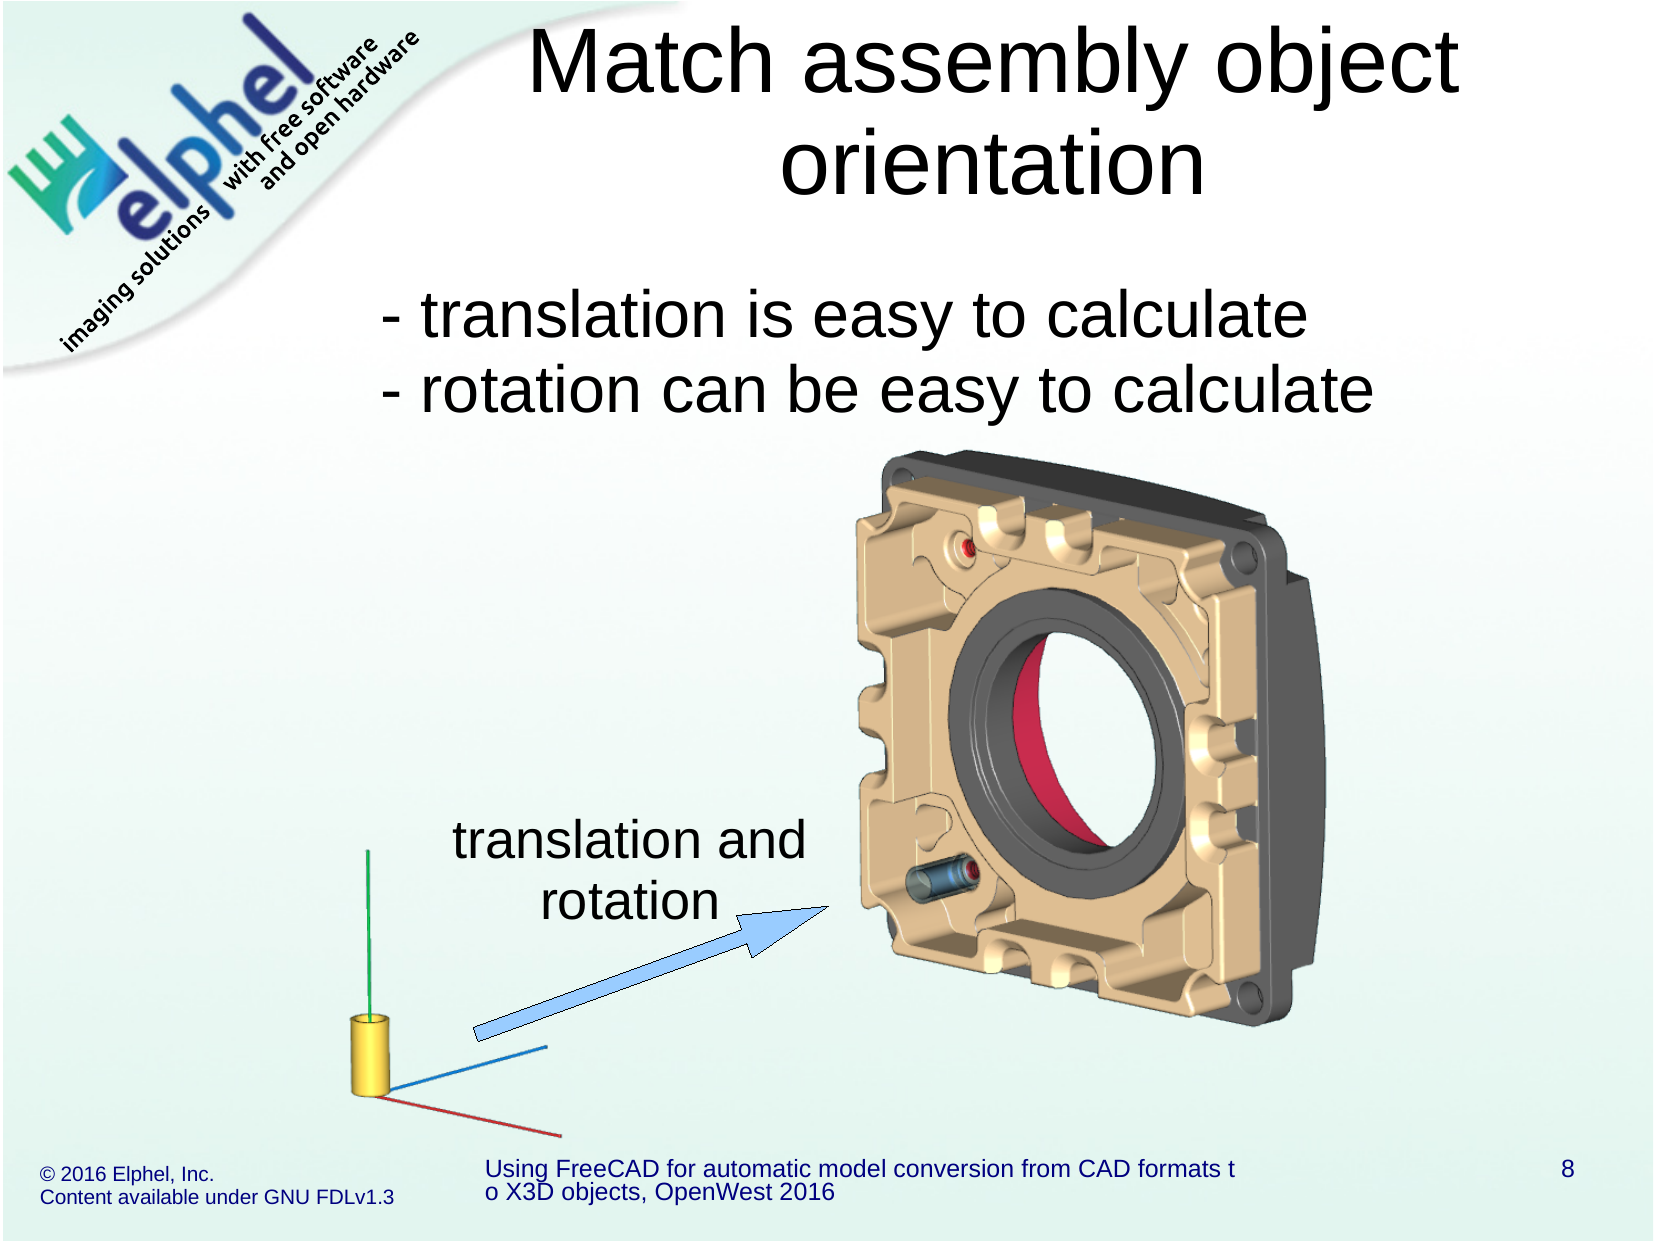

# Match assembly object orientation
- translation is easy to calculate
- rotation can be easy to calculate
translation and
rotation
Using FreeCAD for automatic model conversion from CAD formats to X3D objects, OpenWest 2016
8